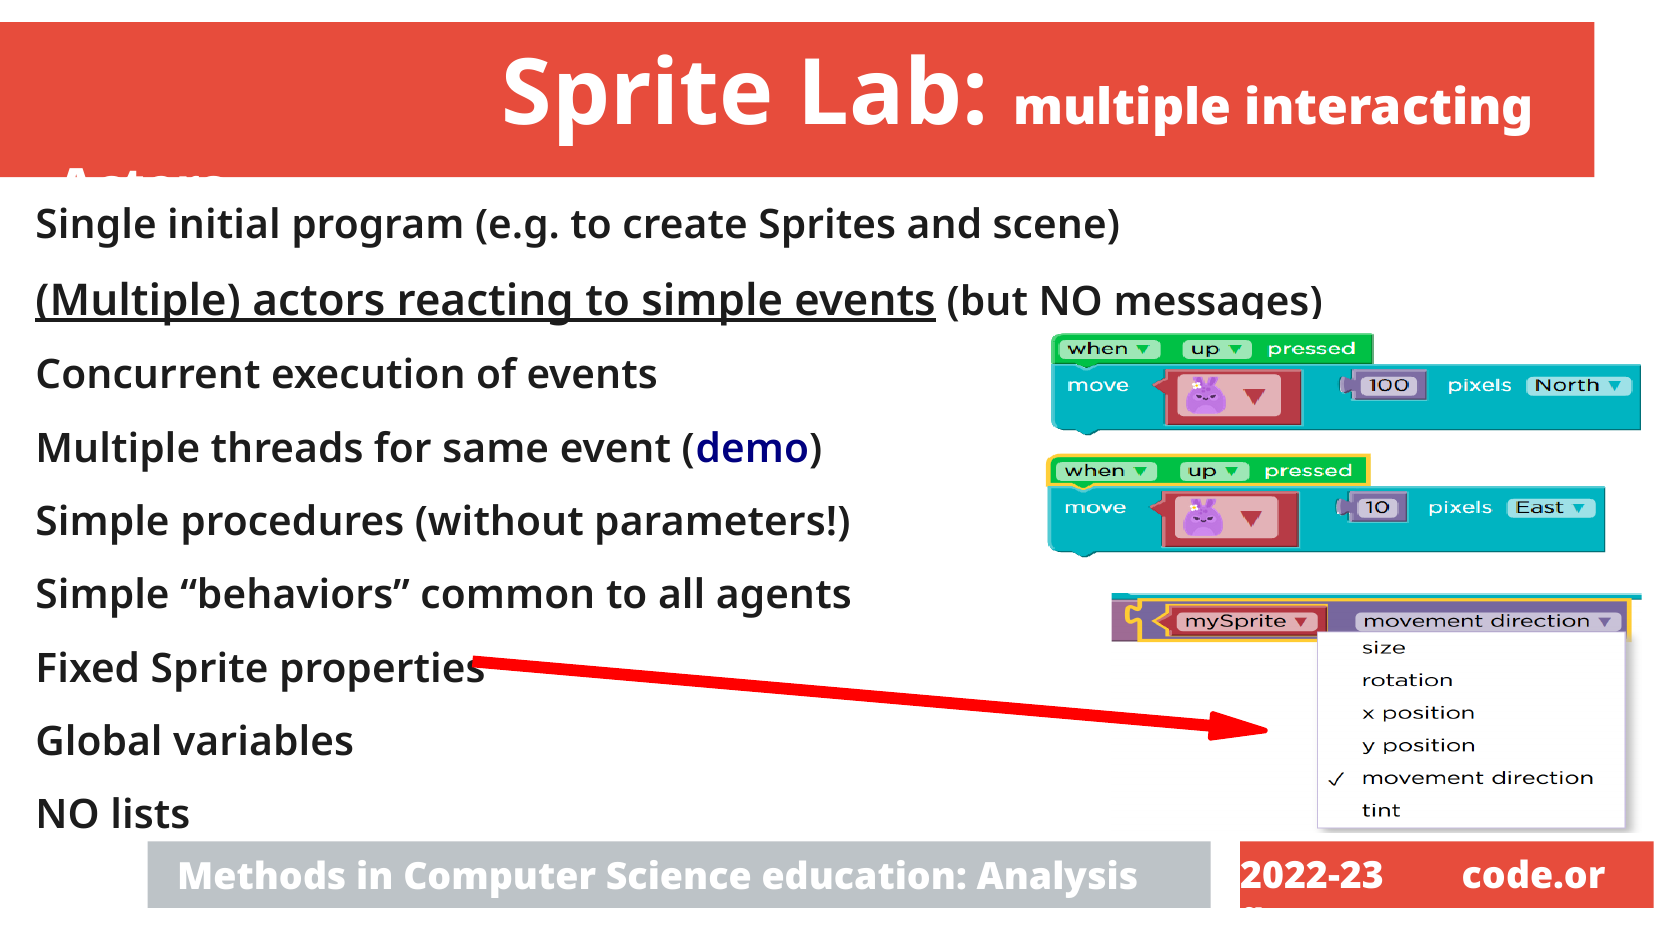

# Sprite Lab: multiple interacting Actors
Single initial program (e.g. to create Sprites and scene)
(Multiple) actors reacting to simple events (but NO messages)
Concurrent execution of events
Multiple threads for same event (demo)
Simple procedures (without parameters!)
Simple “behaviors” common to all agents
Fixed Sprite properties
Global variables
NO lists
Methods in Computer Science education: Analysis
2022-23 code.org